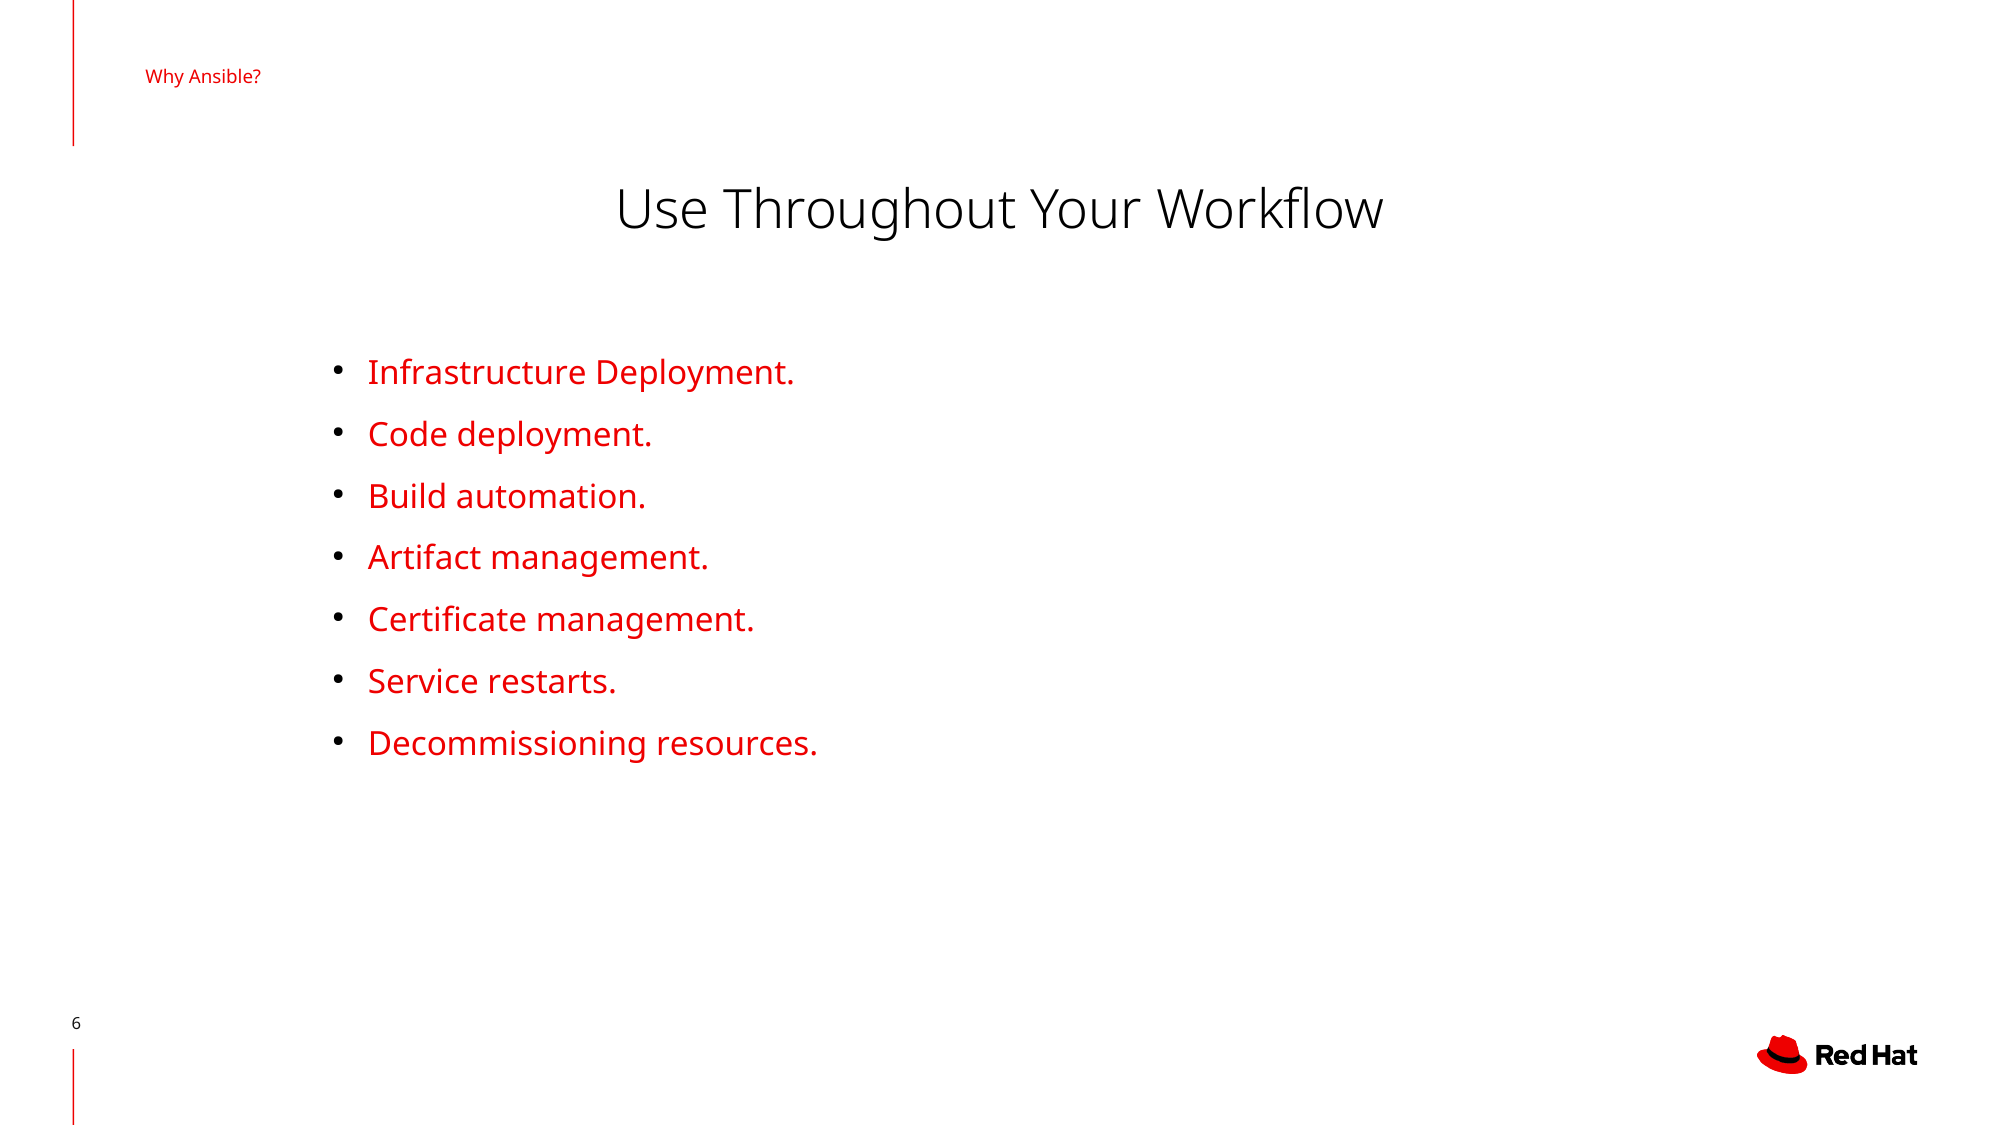

Why Ansible?
# Use Throughout Your Workflow
Infrastructure Deployment.
Code deployment.
Build automation.
Artifact management.
Certificate management.
Service restarts.
Decommissioning resources.
6